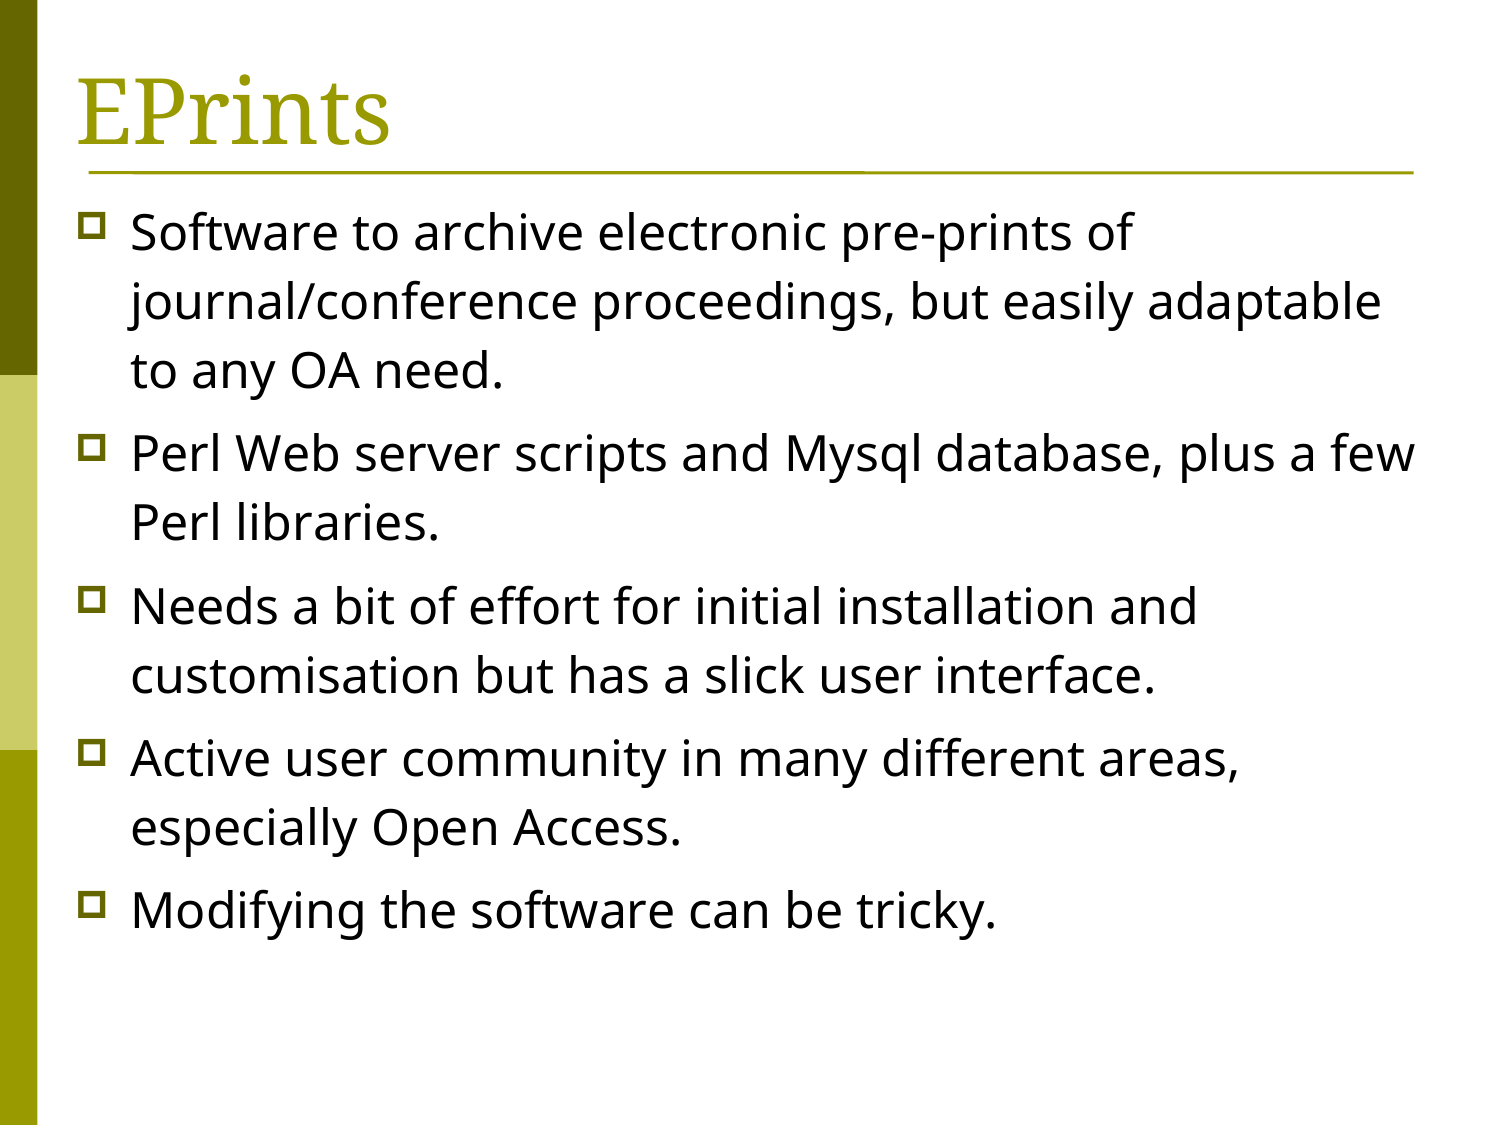

# EPrints
Software to archive electronic pre-prints of journal/conference proceedings, but easily adaptable to any OA need.
Perl Web server scripts and Mysql database, plus a few Perl libraries.
Needs a bit of effort for initial installation and customisation but has a slick user interface.
Active user community in many different areas, especially Open Access.
Modifying the software can be tricky.